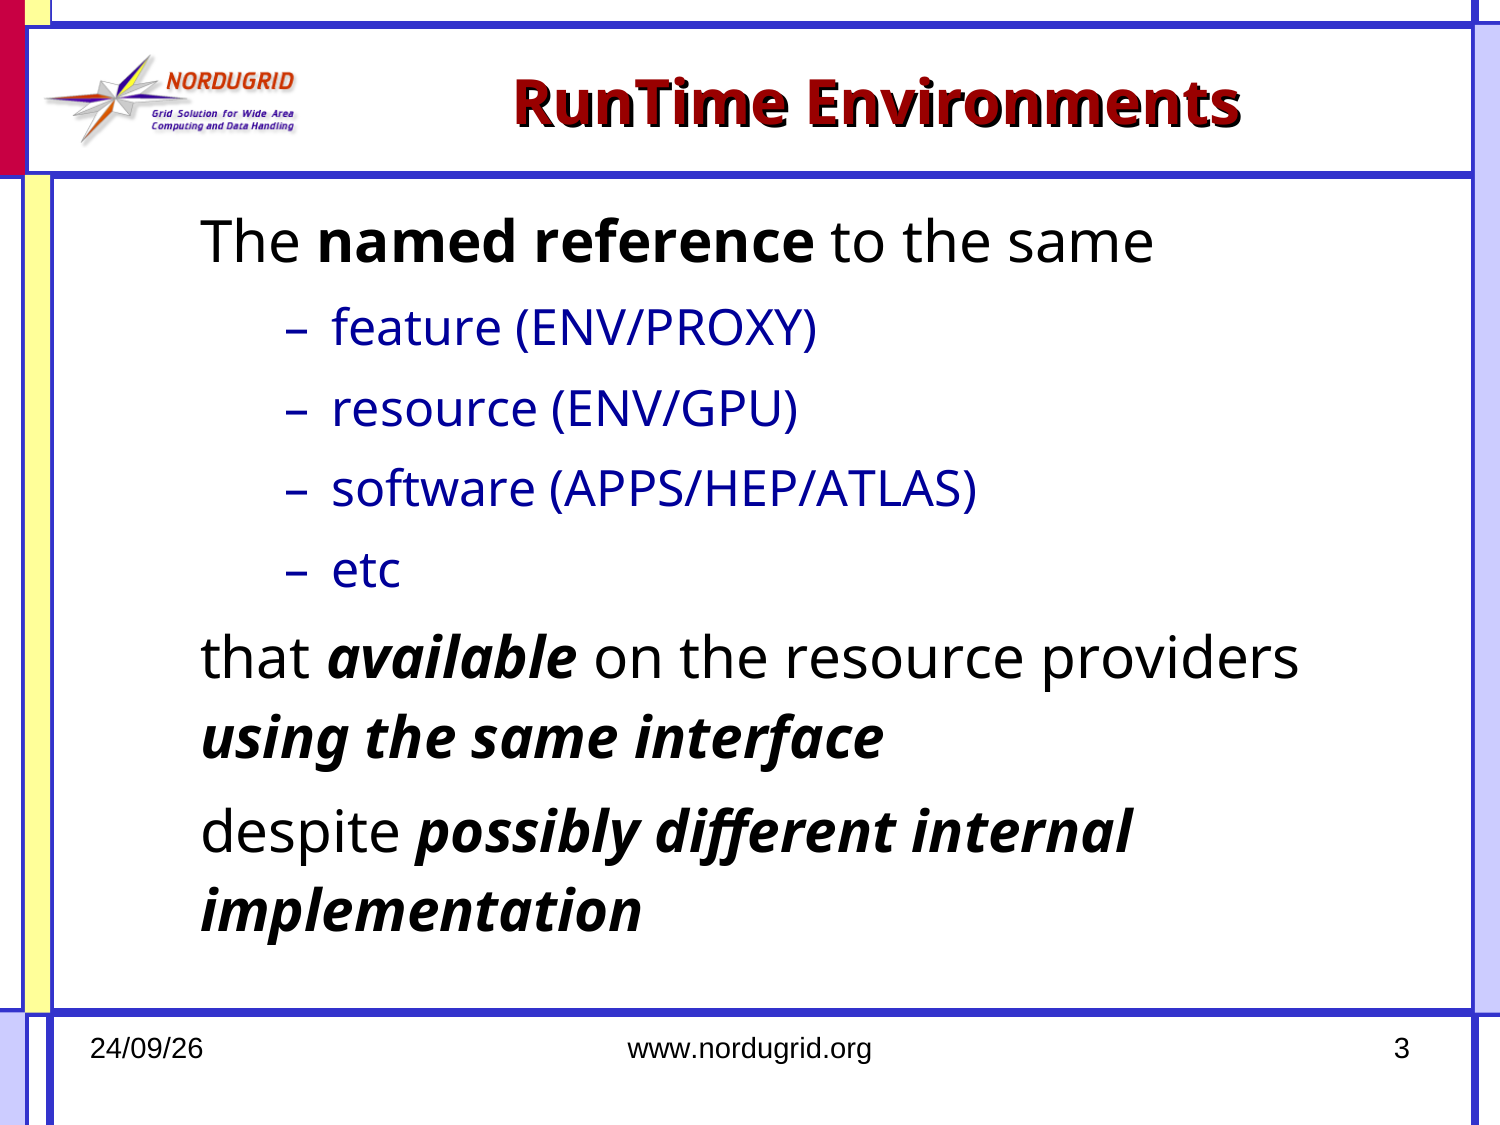

# RunTime Environments
The named reference to the same
feature (ENV/PROXY)
resource (ENV/GPU)
software (APPS/HEP/ATLAS)
etc
that available on the resource providers using the same interface
despite possibly different internal implementation
www.nordugrid.org
3